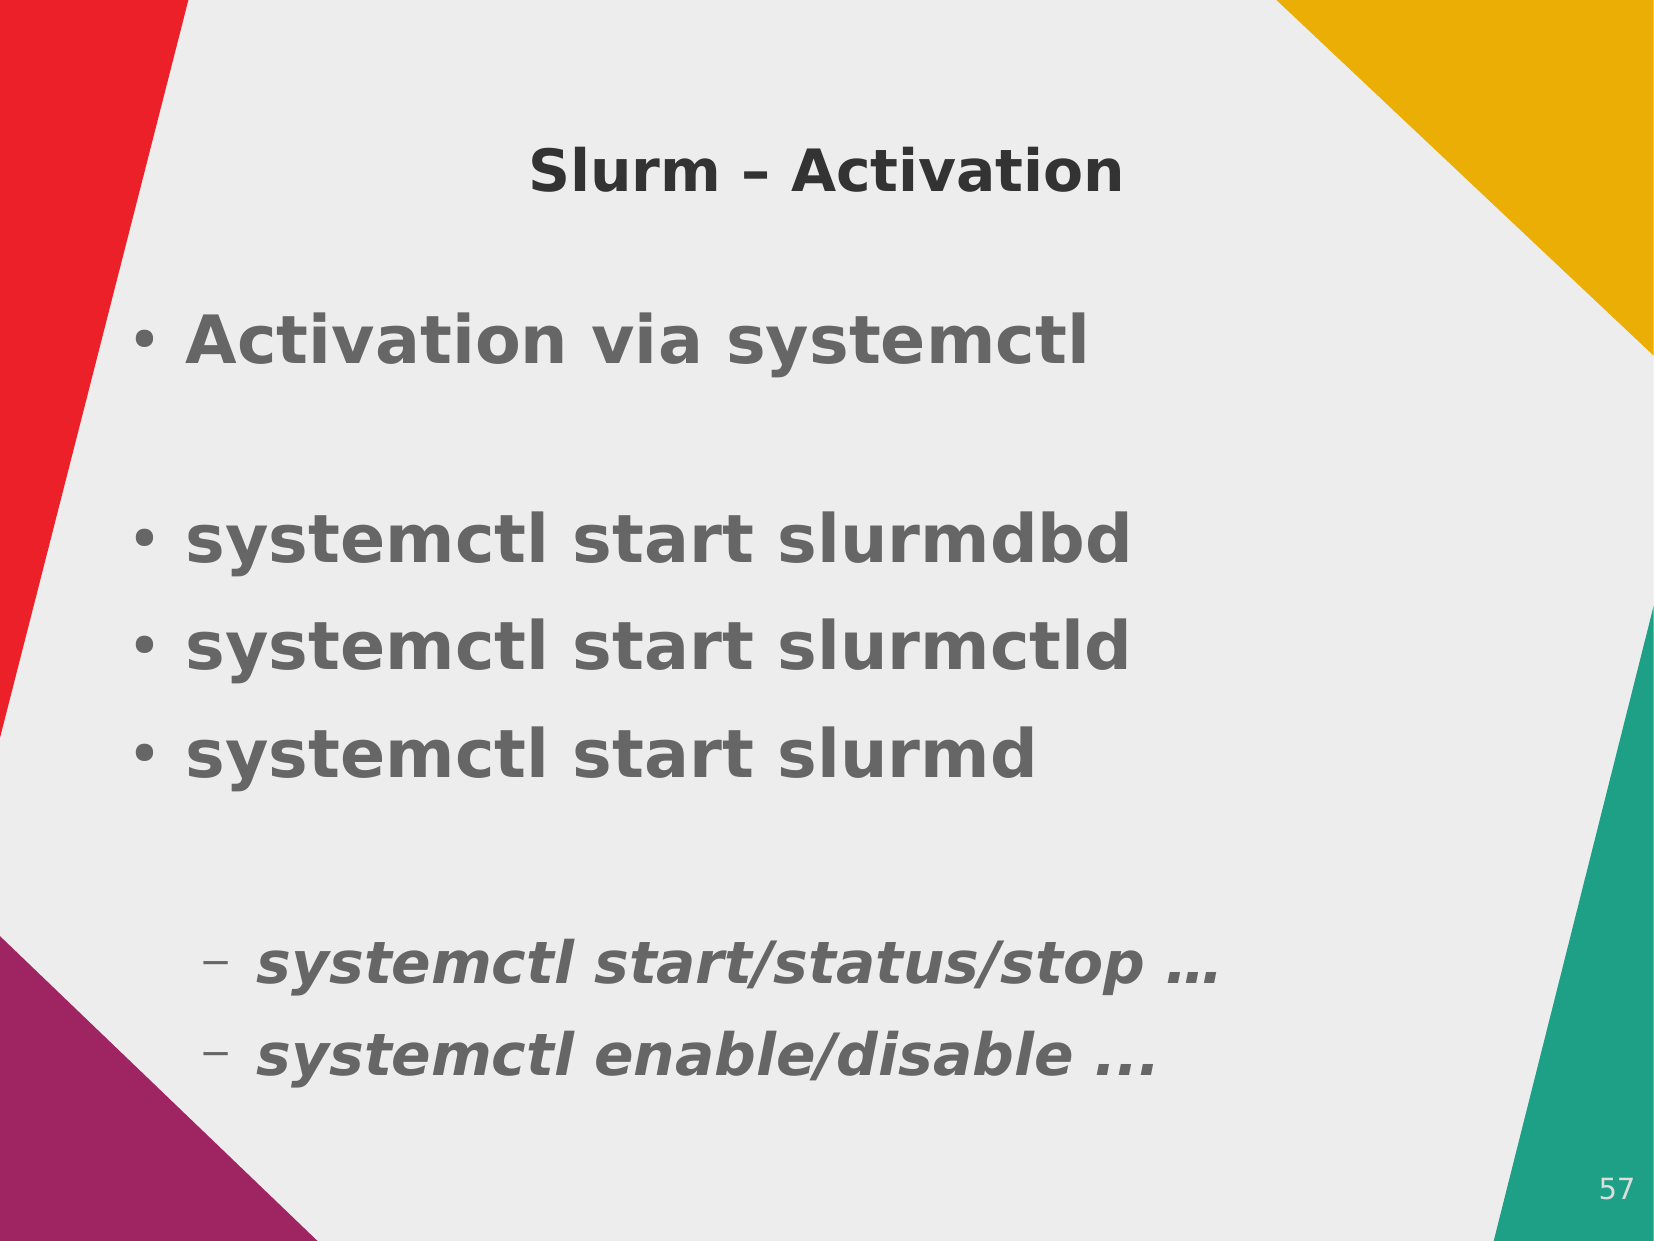

# Slurm – Activation
Activation via systemctl
systemctl start slurmdbd
systemctl start slurmctld
systemctl start slurmd
systemctl start/status/stop …
systemctl enable/disable ...
57